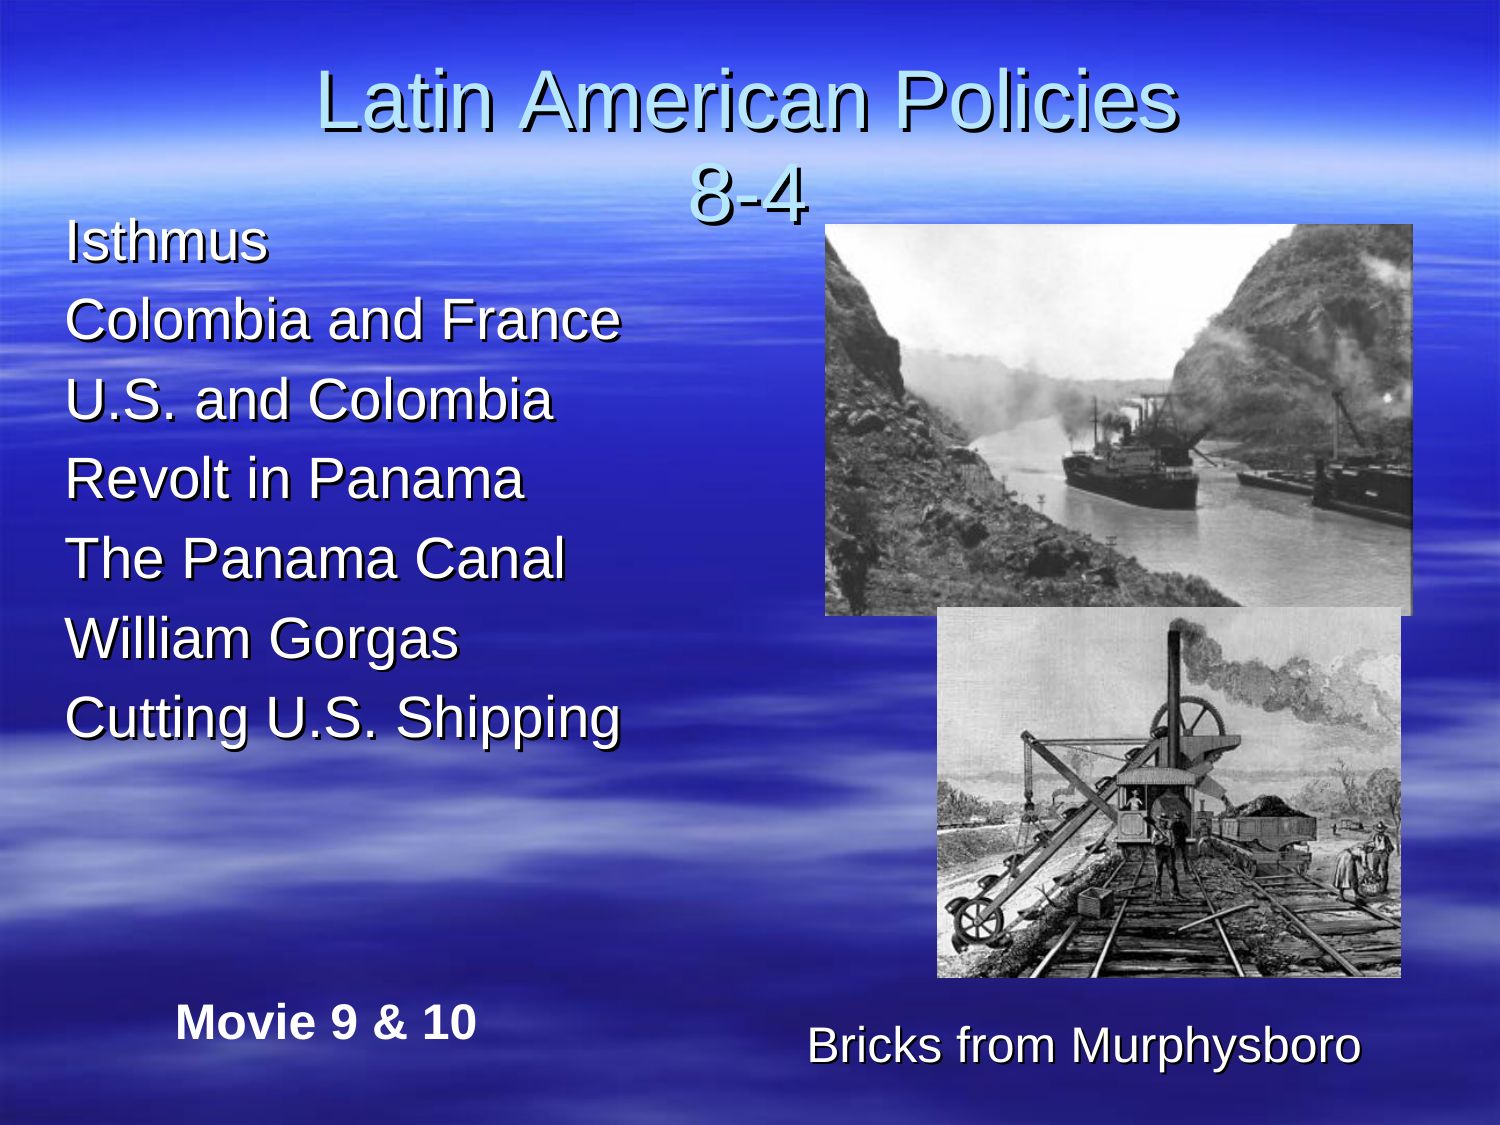

# Latin American Policies 8-4
Isthmus
Colombia and France
U.S. and Colombia
Revolt in Panama
The Panama Canal
William Gorgas
Cutting U.S. Shipping
Movie 9 & 10
Bricks from Murphysboro